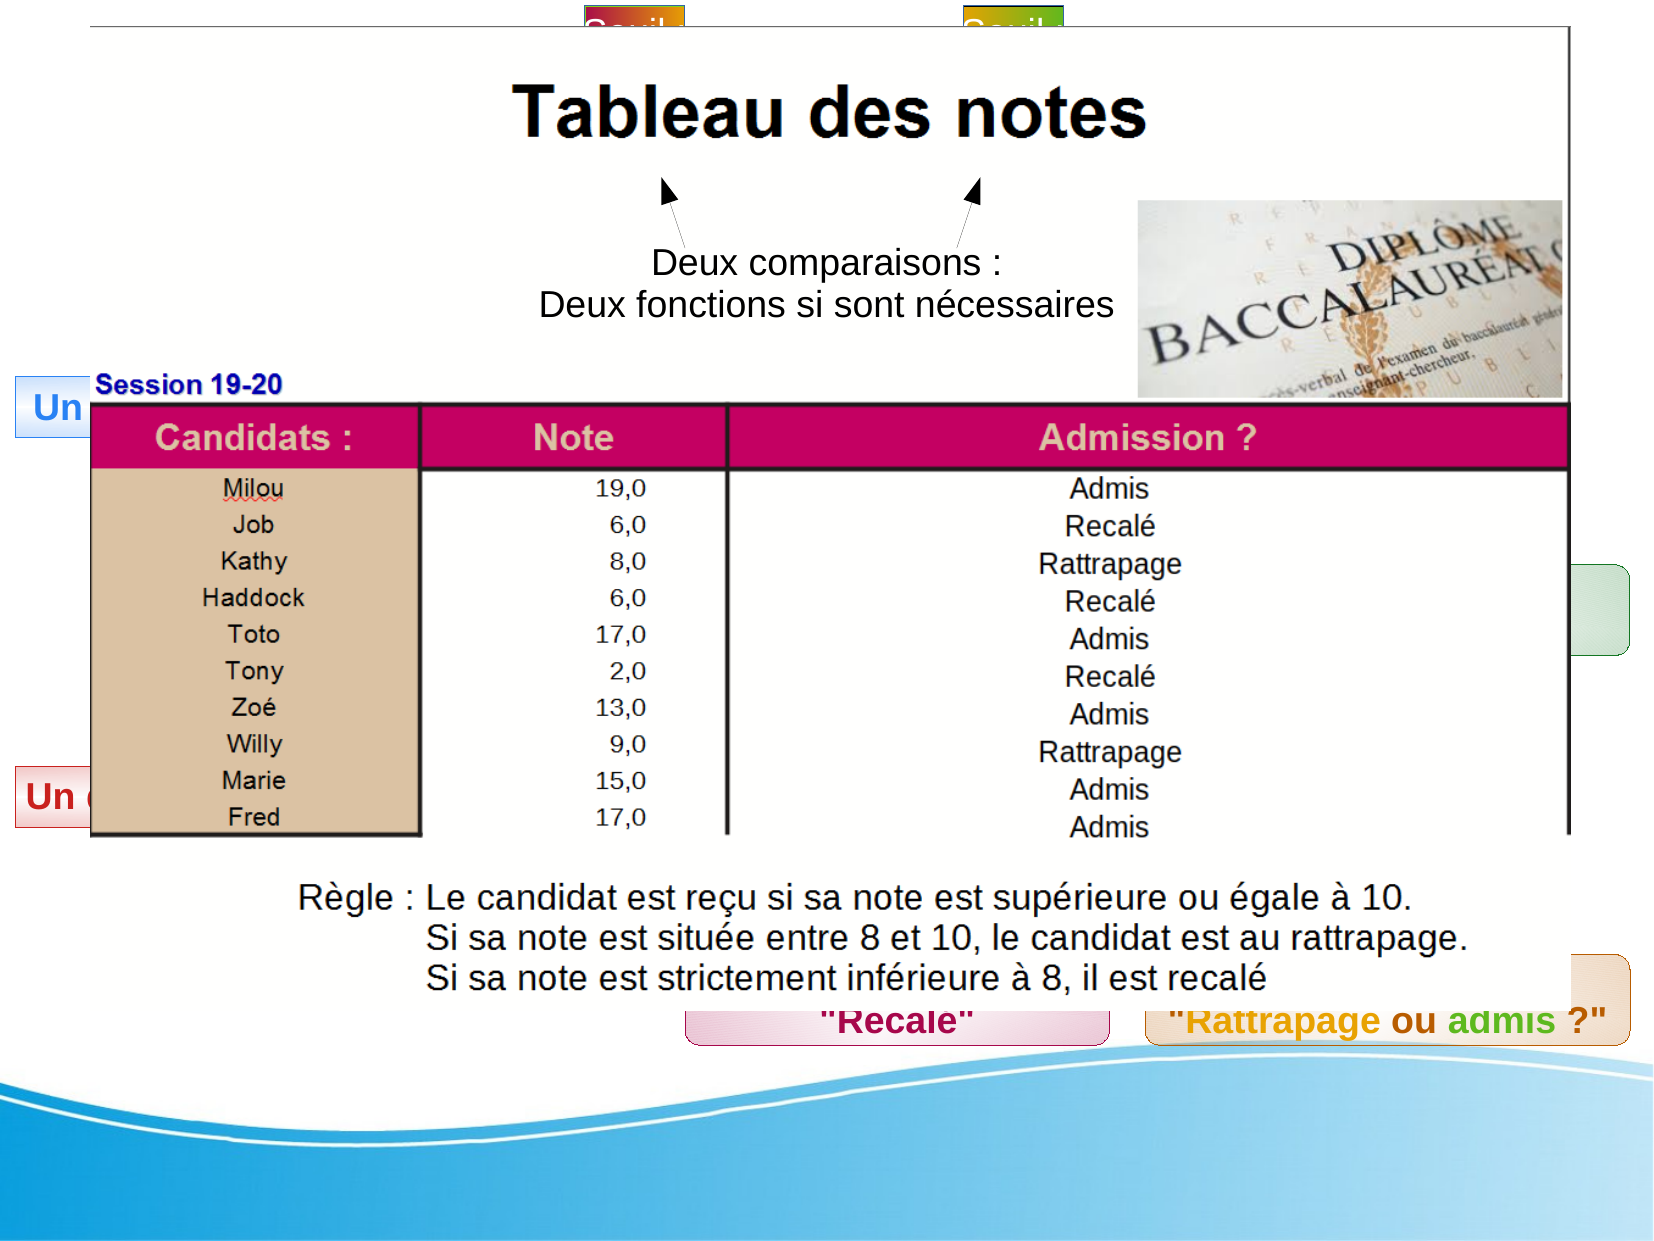

Seuil :
8
Seuil :
10
Note
Recalé
Rattrapage
Admis
Deux comparaisons :
Deux fonctions si sont nécessaires
Un premier SI pour comparer la note à 10
Condition :
Note >= 10
Valeur si Faux :
"Recalé ou rattrapage"
Valeur si Vrai :
"Admis"
Un deuxième SI pour comparer la note à 8
Condition :
Note ≥ 8
Valeur si Faux :
"Recalé"
Valeur si Vrai :
"Rattrapage ou admis ?"